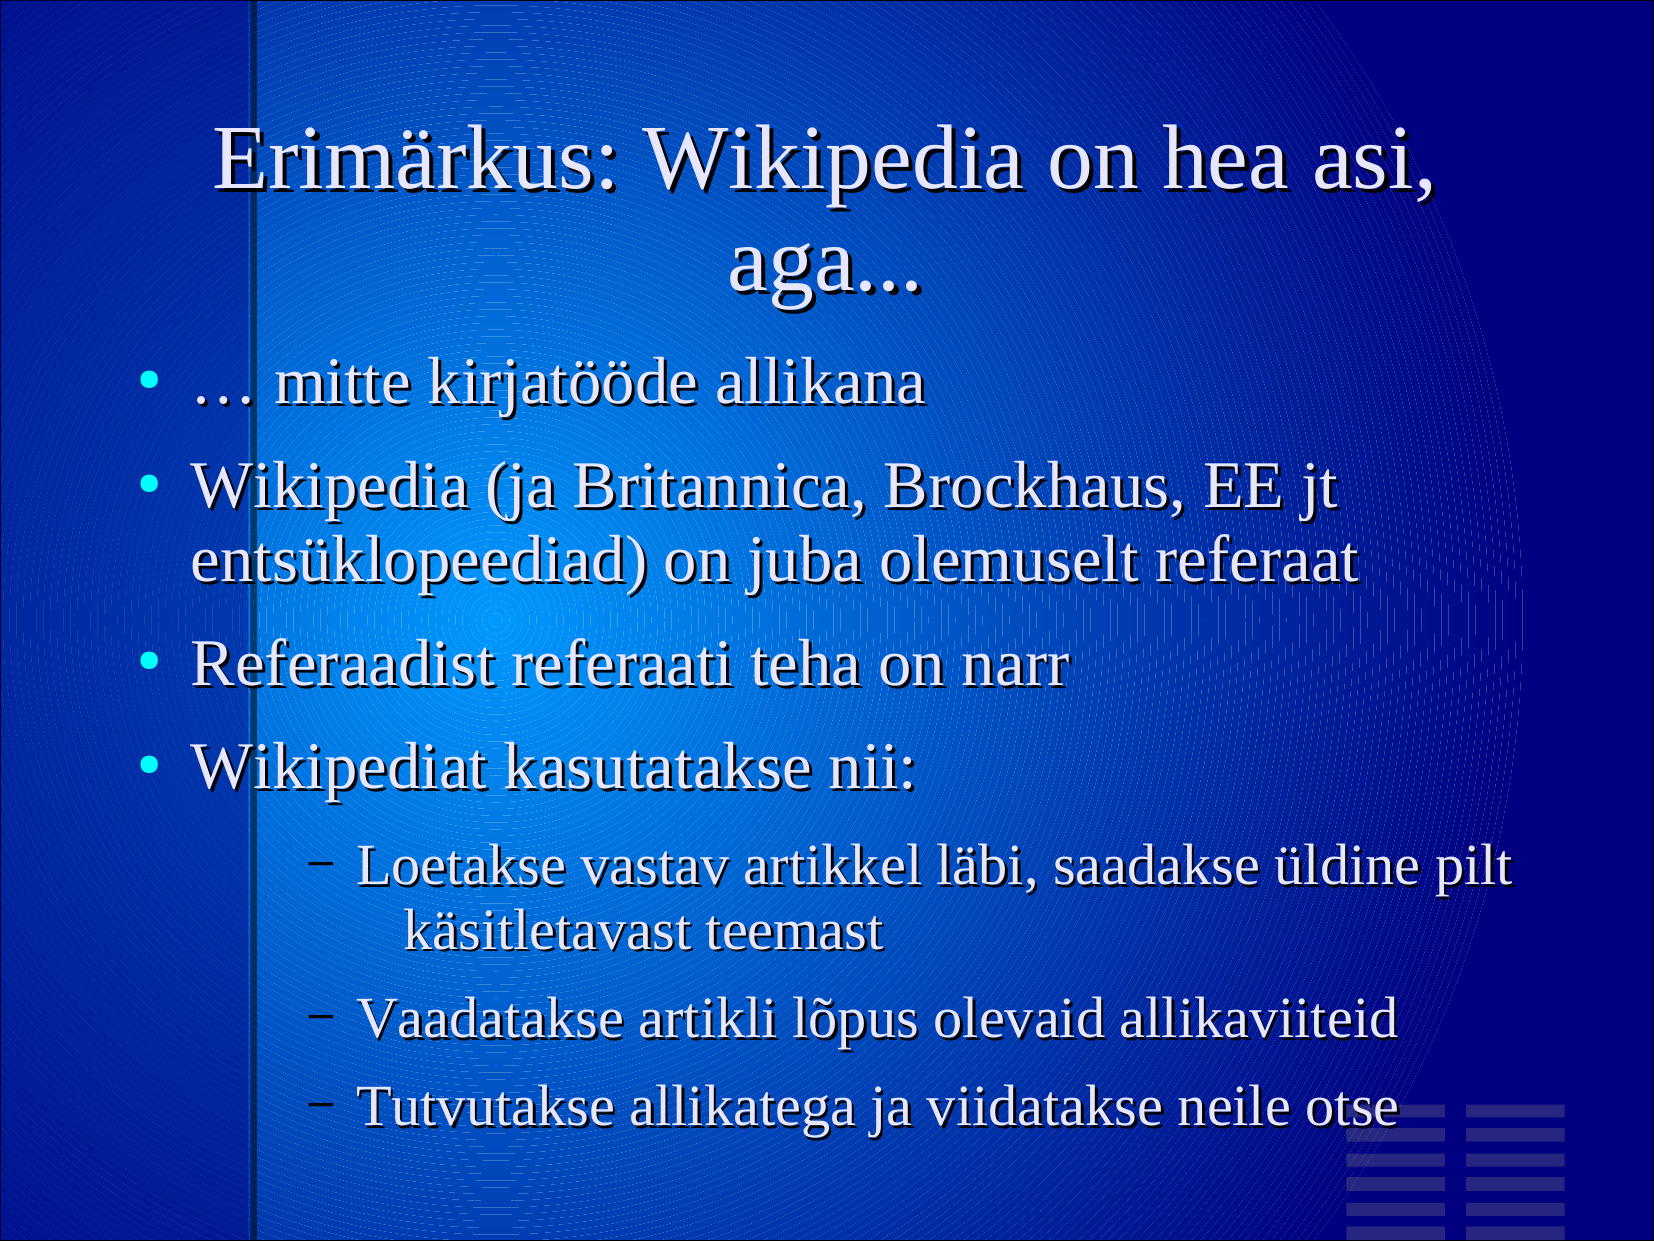

# Erimärkus: Wikipedia on hea asi, aga...
… mitte kirjatööde allikana
Wikipedia (ja Britannica, Brockhaus, EE jt entsüklopeediad) on juba olemuselt referaat
Referaadist referaati teha on narr
Wikipediat kasutatakse nii:
Loetakse vastav artikkel läbi, saadakse üldine pilt käsitletavast teemast
Vaadatakse artikli lõpus olevaid allikaviiteid
Tutvutakse allikatega ja viidatakse neile otse